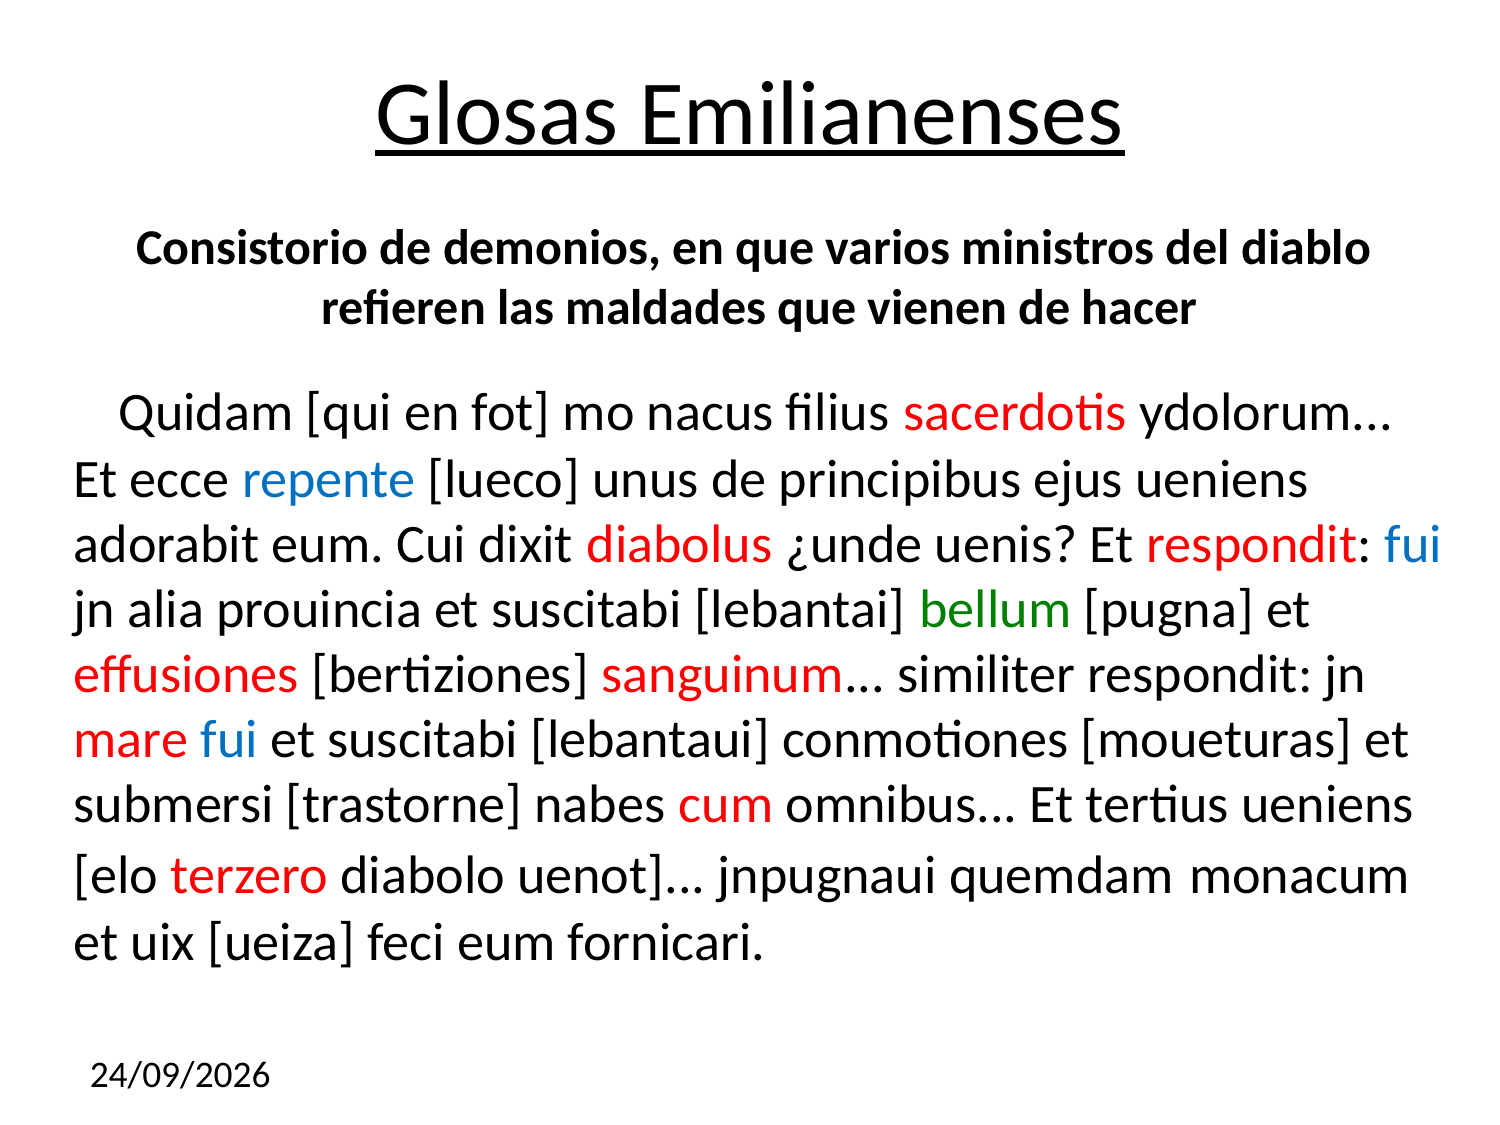

# Glosas Emilianenses
Consistorio de demonios, en que varios ministros del diablo
refieren las maldades que vienen de hacer
   Quidam [qui en fot] mo nacus filius sacerdotis ydolorum... Et ecce repente [lueco] unus de principibus ejus ueniens adorabit eum. Cui dixit diabolus ¿unde uenis? Et respondit: fui jn alia prouincia et suscitabi [lebantai] bellum [pugna] et effusiones [bertiziones] sanguinum... similiter respondit: jn mare fui et suscitabi [lebantaui] conmotiones [moueturas] et submersi [trastorne] nabes cum omnibus... Et tertius ueniens [elo terzero diabolo uenot]... jnpugnaui quemdam monacum et uix [ueiza] feci eum fornicari.
14 de avril de 2011